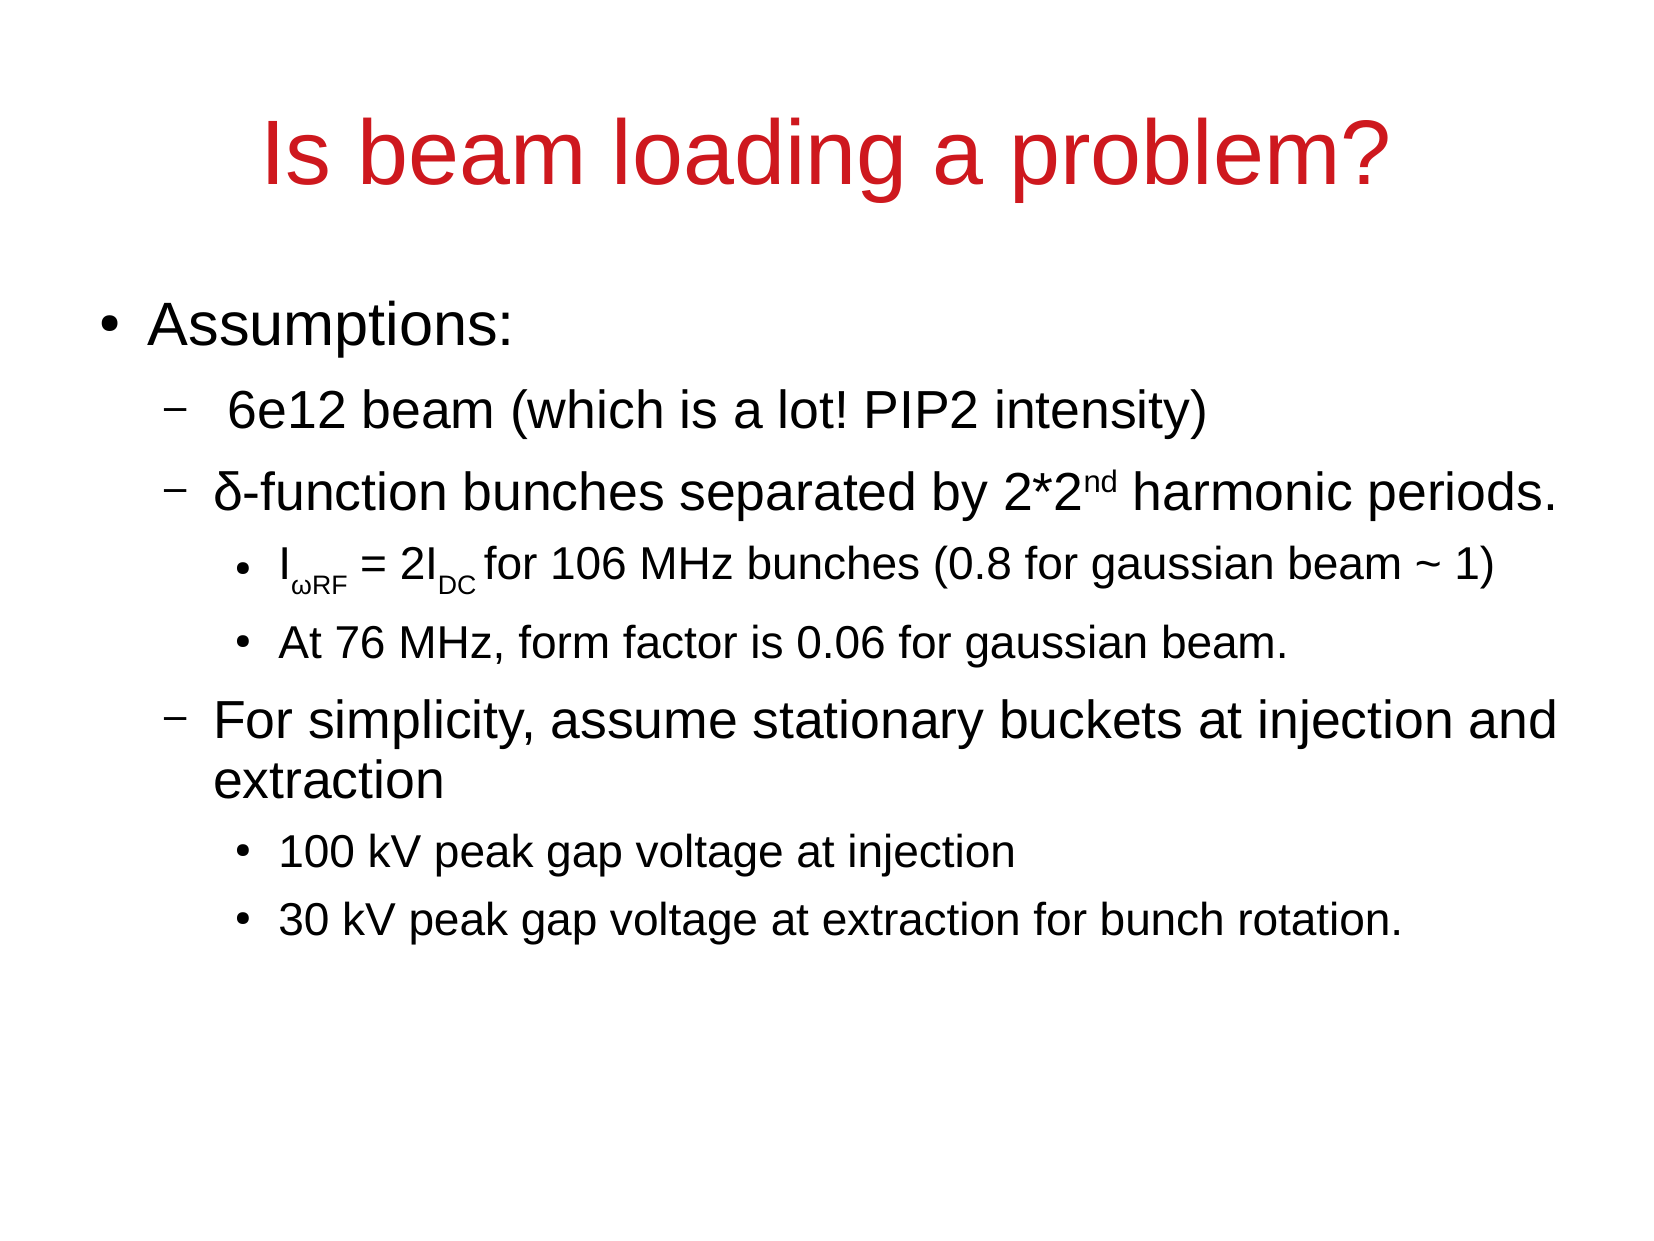

# Is beam loading a problem?
Assumptions:
 6e12 beam (which is a lot! PIP2 intensity)
δ-function bunches separated by 2*2nd harmonic periods.
IωRF = 2IDC for 106 MHz bunches (0.8 for gaussian beam ~ 1)
At 76 MHz, form factor is 0.06 for gaussian beam.
For simplicity, assume stationary buckets at injection and extraction
100 kV peak gap voltage at injection
30 kV peak gap voltage at extraction for bunch rotation.